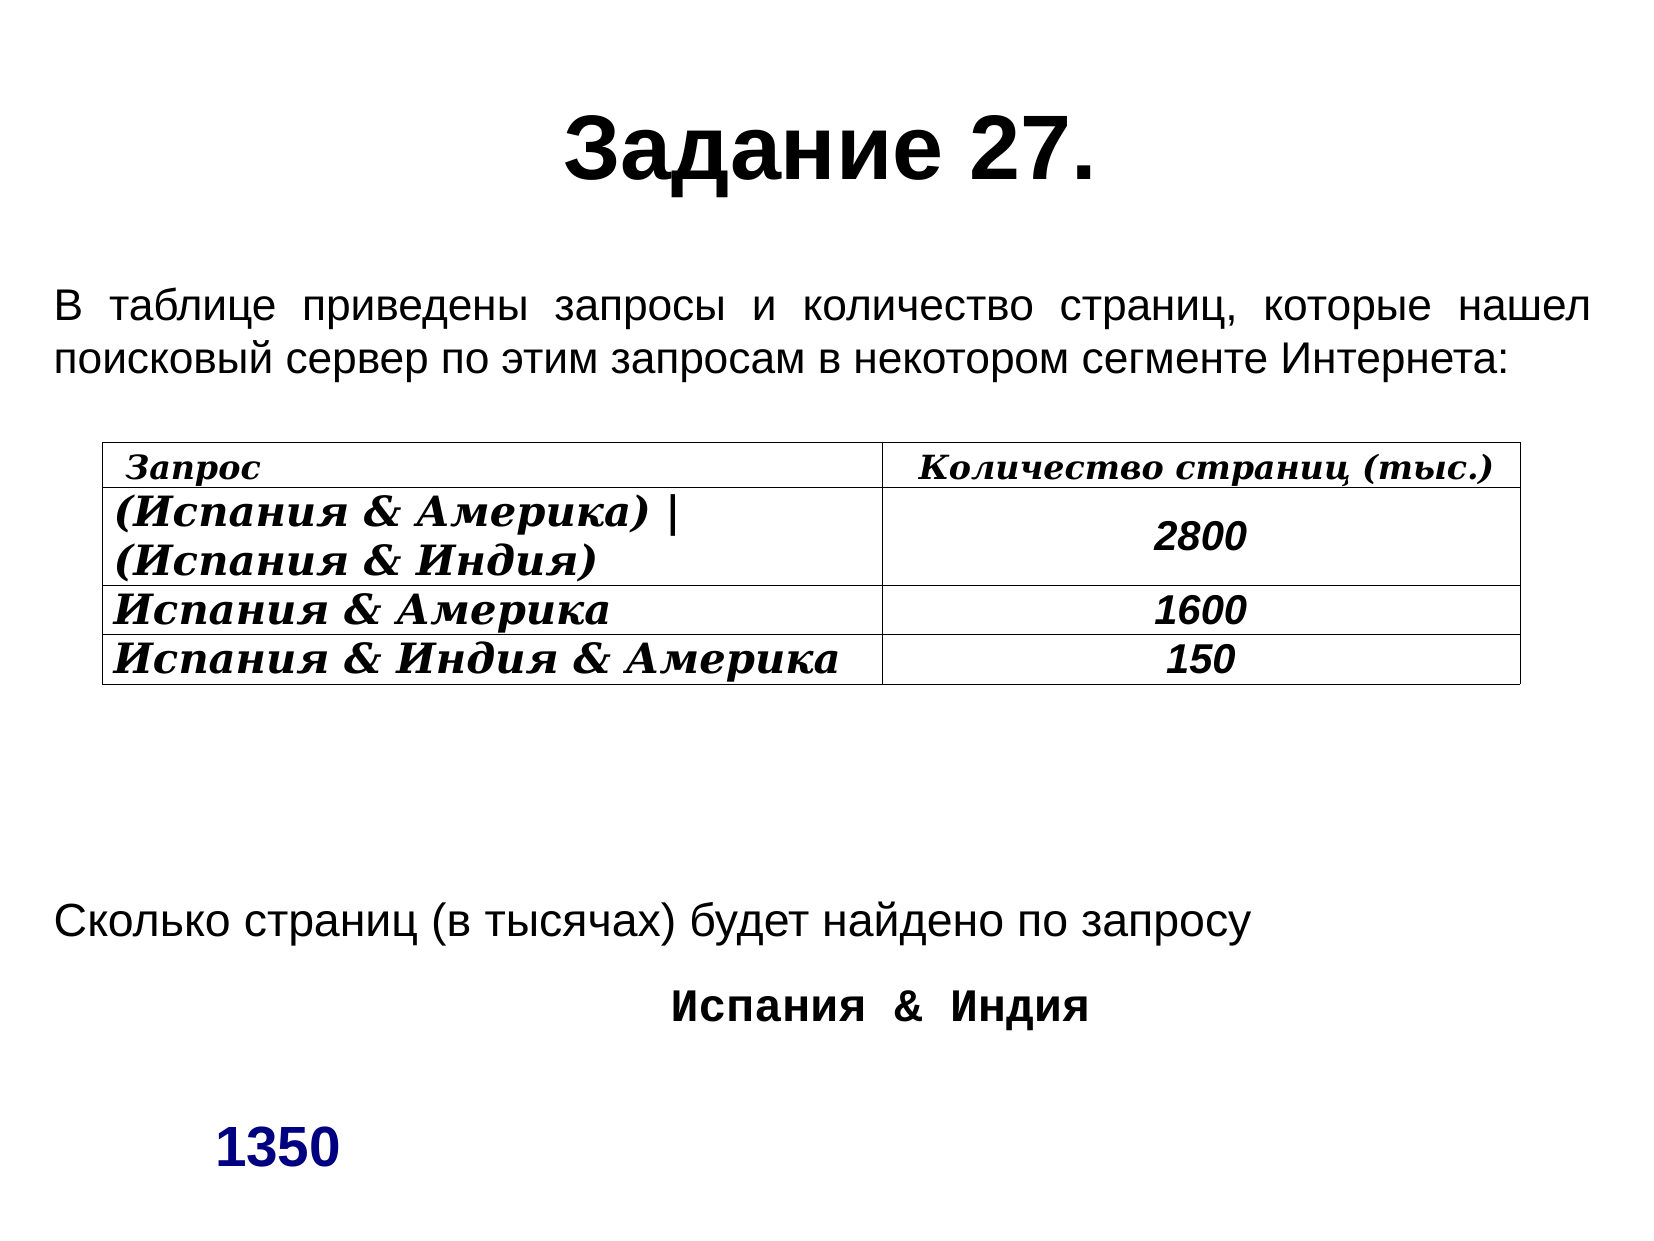

# Задание 27.
В таблице приведены запросы и количество страниц, которые нашел поисковый сервер по этим запросам в некотором сегменте Интернета:
Сколько страниц (в тысячах) будет найдено по запросу
Испания & Индия
 	 1350
| Запрос | Количество страниц (тыс.) |
| --- | --- |
| (Испания & Америка) | (Испания & Индия) | 2800 |
| Испания & Америка | 1600 |
| Испания & Индия & Америка | 150 |